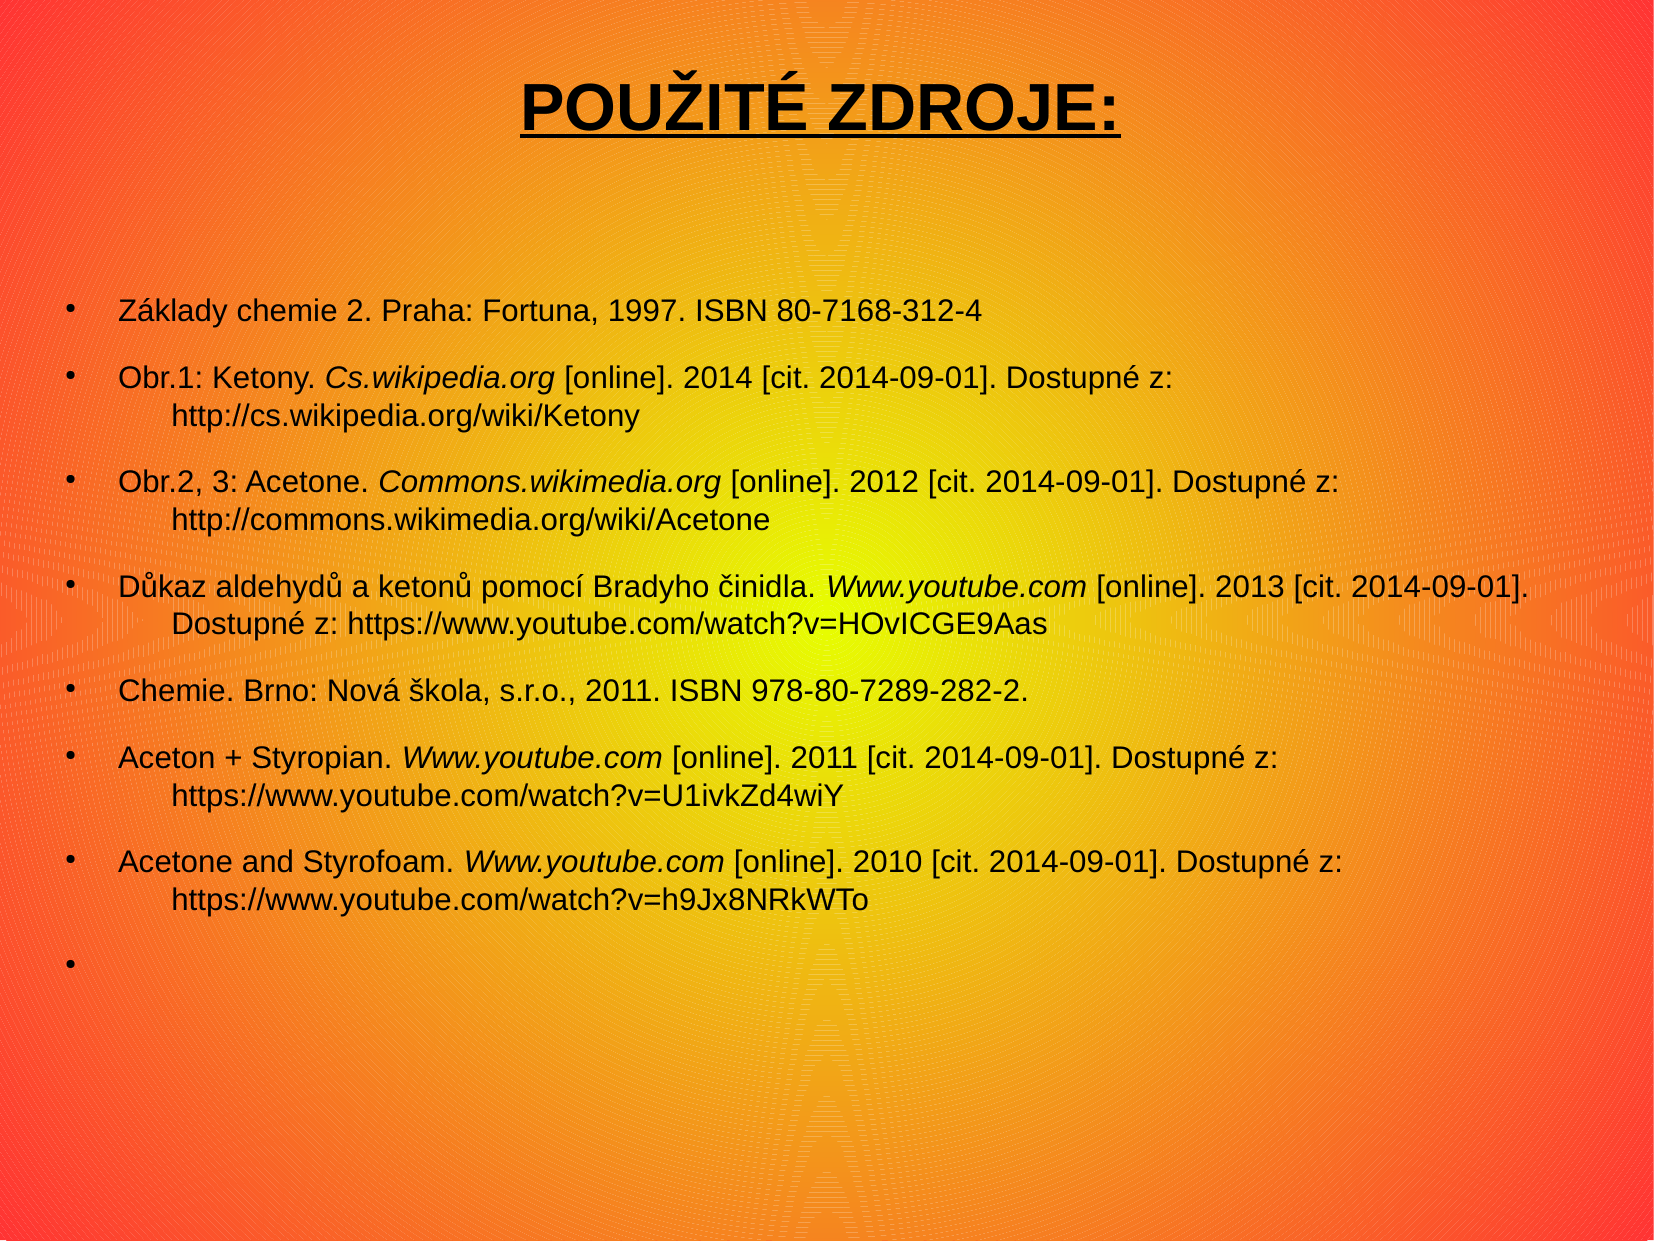

# POUŽITÉ ZDROJE:
Základy chemie 2. Praha: Fortuna, 1997. ISBN 80-7168-312-4
Obr.1: Ketony. Cs.wikipedia.org [online]. 2014 [cit. 2014-09-01]. Dostupné z: http://cs.wikipedia.org/wiki/Ketony
Obr.2, 3: Acetone. Commons.wikimedia.org [online]. 2012 [cit. 2014-09-01]. Dostupné z: http://commons.wikimedia.org/wiki/Acetone
Důkaz aldehydů a ketonů pomocí Bradyho činidla. Www.youtube.com [online]. 2013 [cit. 2014-09-01]. Dostupné z: https://www.youtube.com/watch?v=HOvICGE9Aas
Chemie. Brno: Nová škola, s.r.o., 2011. ISBN 978-80-7289-282-2.
Aceton + Styropian. Www.youtube.com [online]. 2011 [cit. 2014-09-01]. Dostupné z: https://www.youtube.com/watch?v=U1ivkZd4wiY
Acetone and Styrofoam. Www.youtube.com [online]. 2010 [cit. 2014-09-01]. Dostupné z: https://www.youtube.com/watch?v=h9Jx8NRkWTo